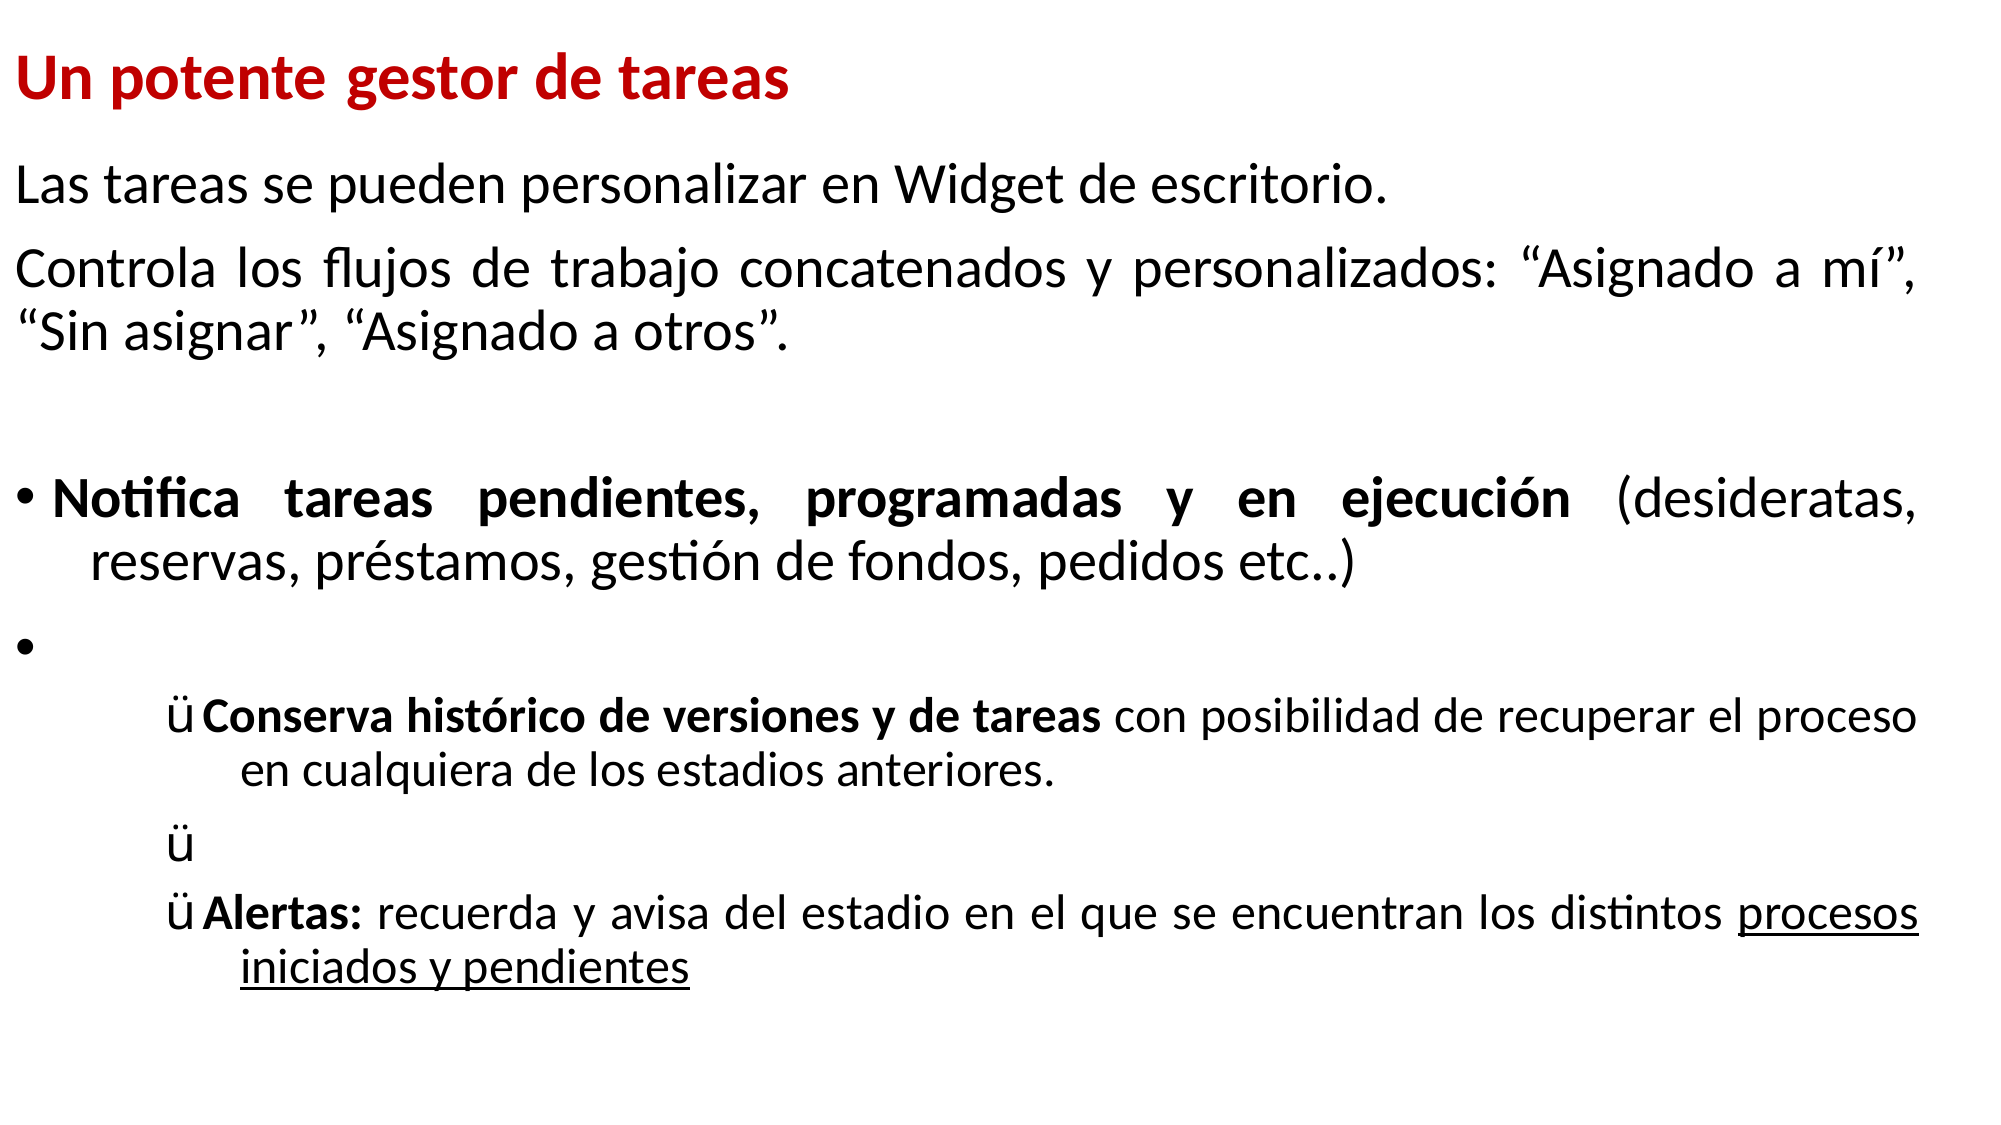

# Un potente gestor de tareas
Las tareas se pueden personalizar en Widget de escritorio.
Controla los flujos de trabajo concatenados y personalizados: “Asignado a mí”, “Sin asignar”, “Asignado a otros”.
Notifica tareas pendientes, programadas y en ejecución (desideratas, reservas, préstamos, gestión de fondos, pedidos etc..)
Conserva histórico de versiones y de tareas con posibilidad de recuperar el proceso en cualquiera de los estadios anteriores.
Alertas: recuerda y avisa del estadio en el que se encuentran los distintos procesos iniciados y pendientes